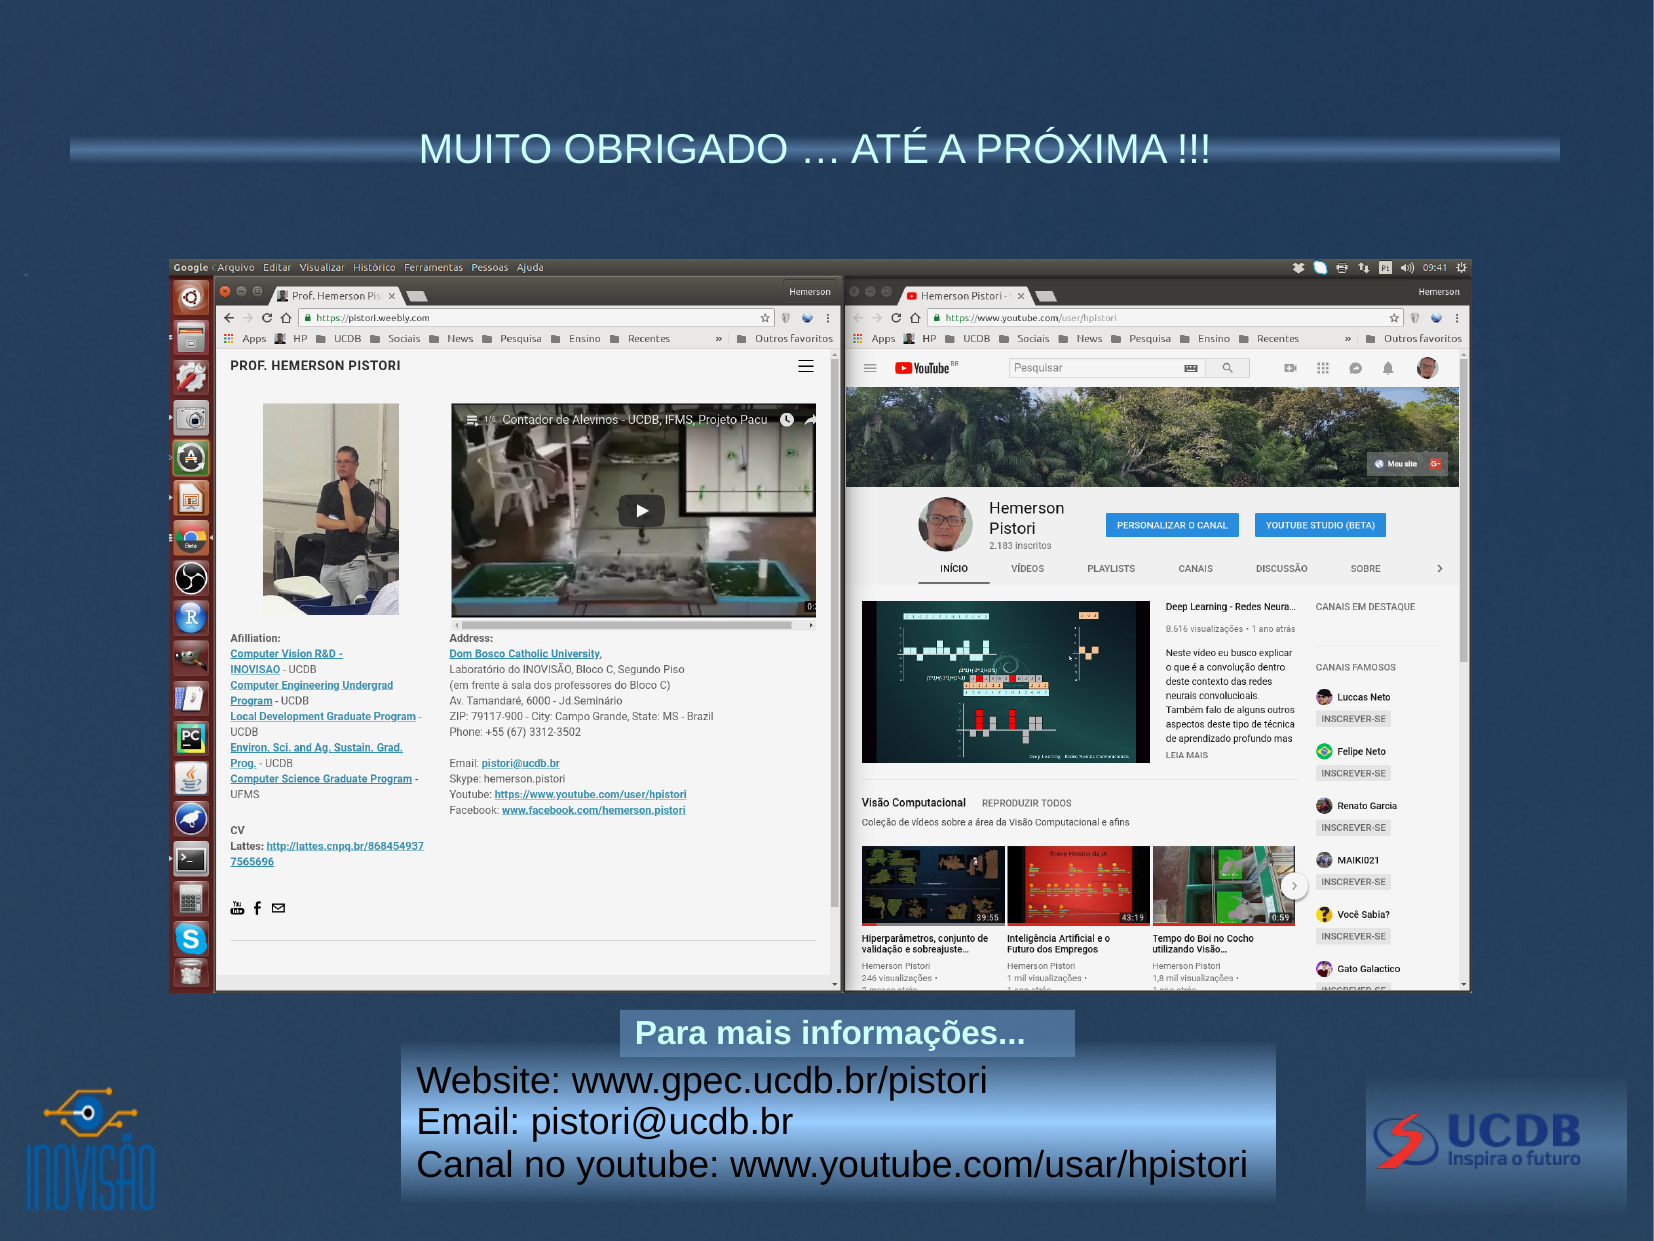

MUITO OBRIGADO … ATÉ A PRÓXIMA !!!
Para mais informações...
Website: www.gpec.ucdb.br/pistori
Email: pistori@ucdb.br
Canal no youtube: www.youtube.com/usar/hpistori